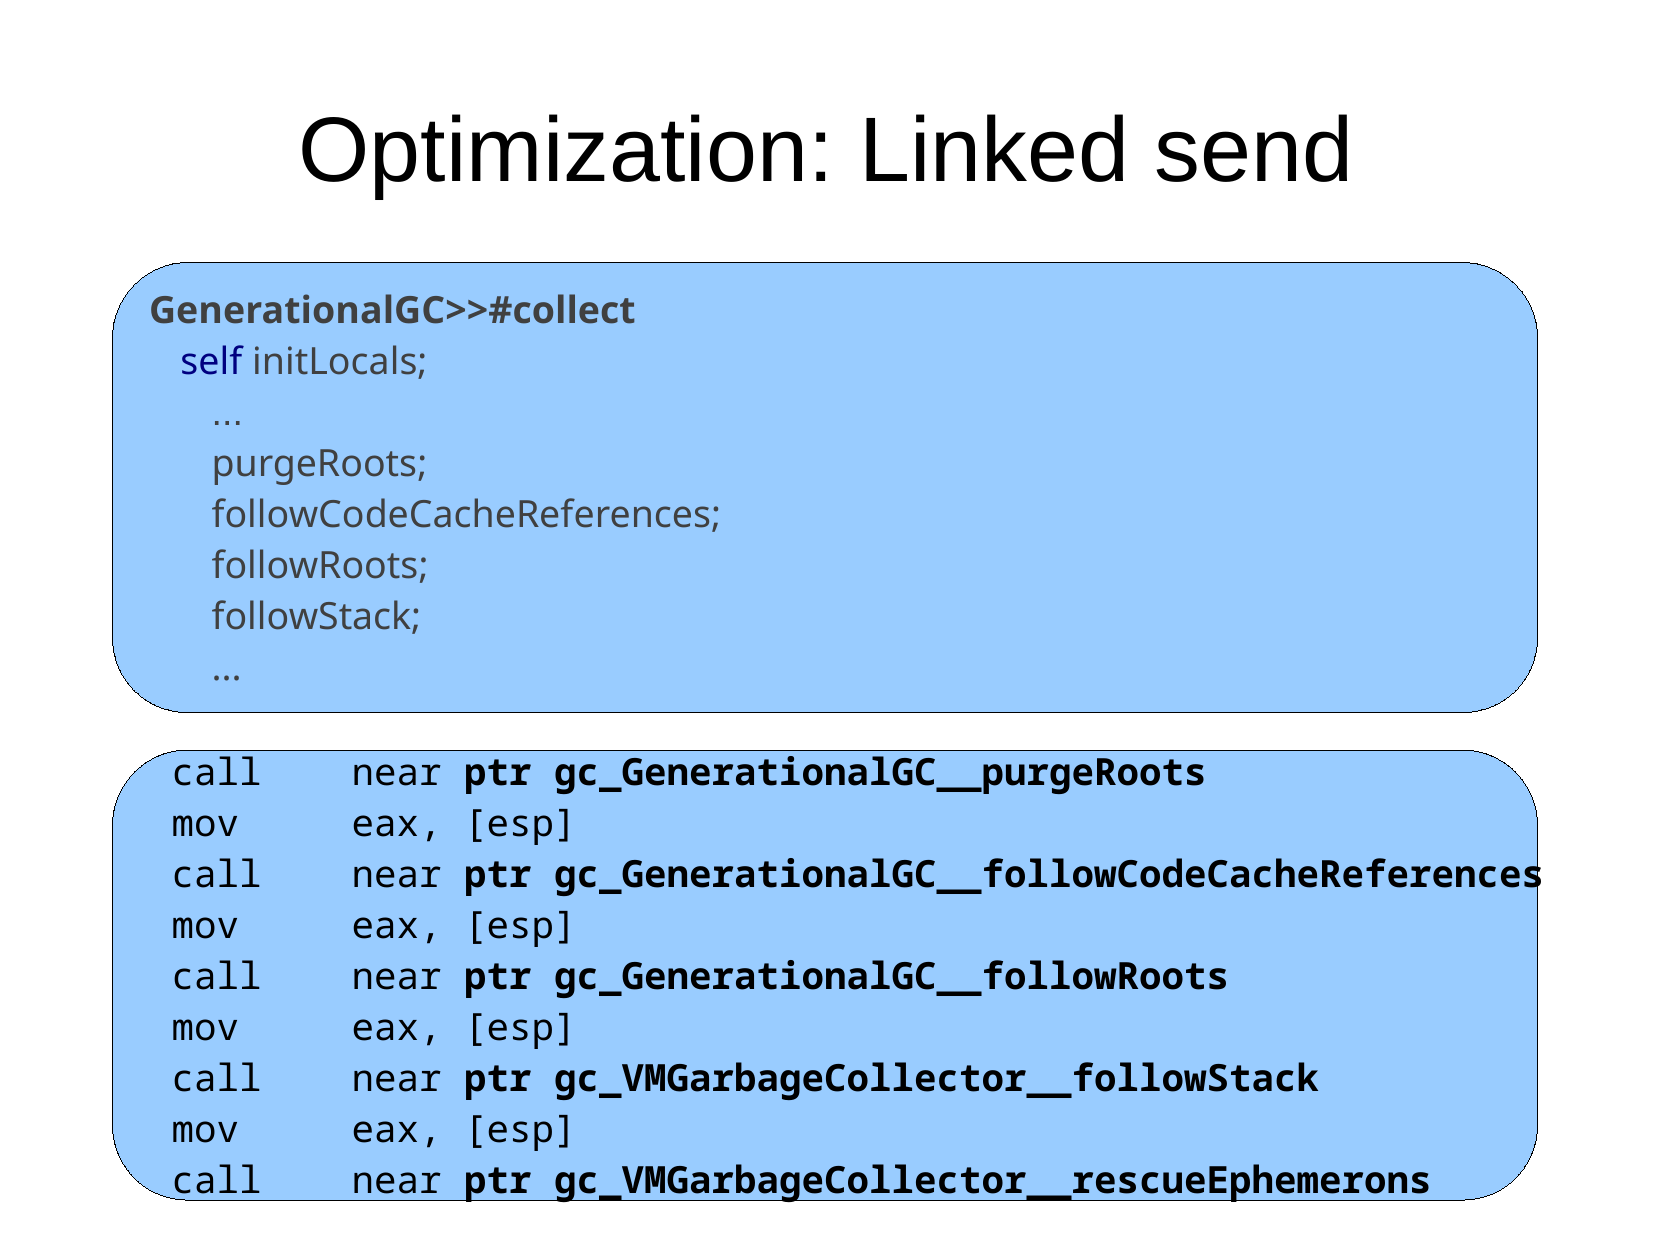

Optimization: Linked send
GenerationalGC>>#collect
	self initLocals;
		...
		purgeRoots;
		followCodeCacheReferences;
		followRoots;
		followStack;
		...
 call near ptr gc_GenerationalGC__purgeRoots
 mov eax, [esp]
 call near ptr gc_GenerationalGC__followCodeCacheReferences
 mov eax, [esp]
 call near ptr gc_GenerationalGC__followRoots
 mov eax, [esp]
 call near ptr gc_VMGarbageCollector__followStack
 mov eax, [esp]
 call near ptr gc_VMGarbageCollector__rescueEphemerons